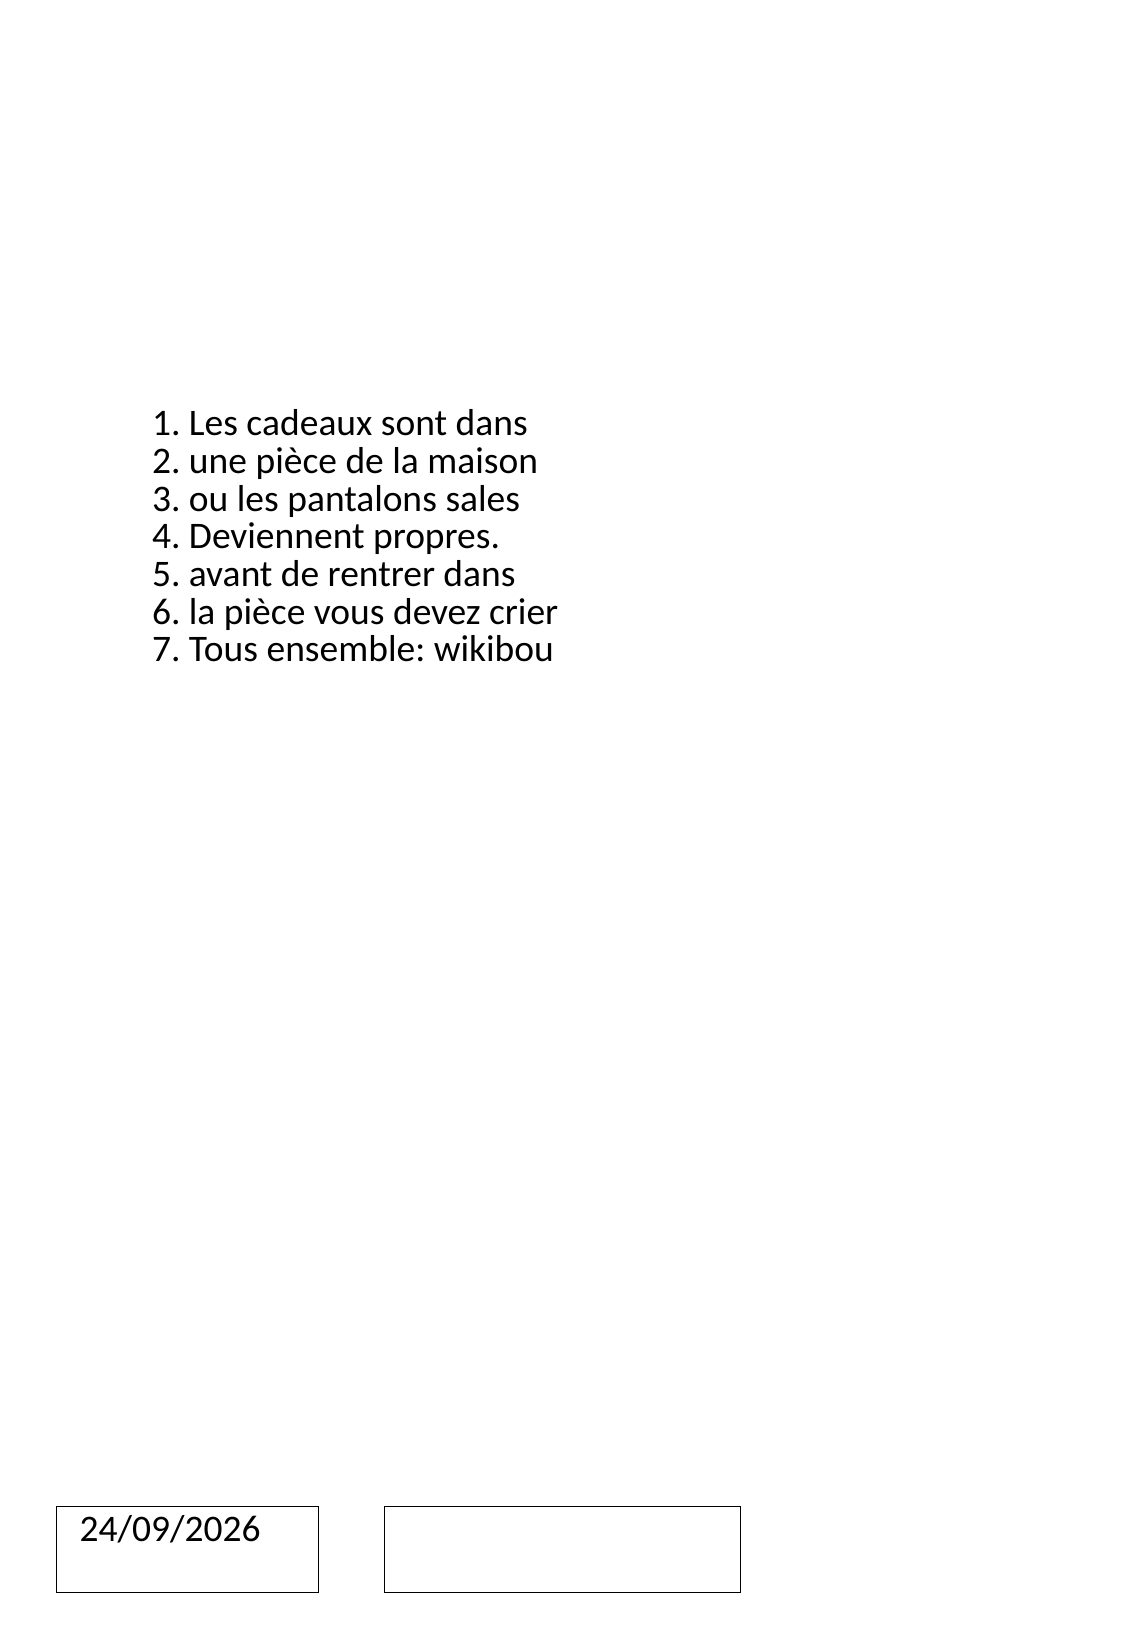

1. Les cadeaux sont dans
2. une pièce de la maison
3. ou les pantalons sales
4. Deviennent propres.
5. avant de rentrer dans
6. la pièce vous devez crier
7. Tous ensemble: wikibou